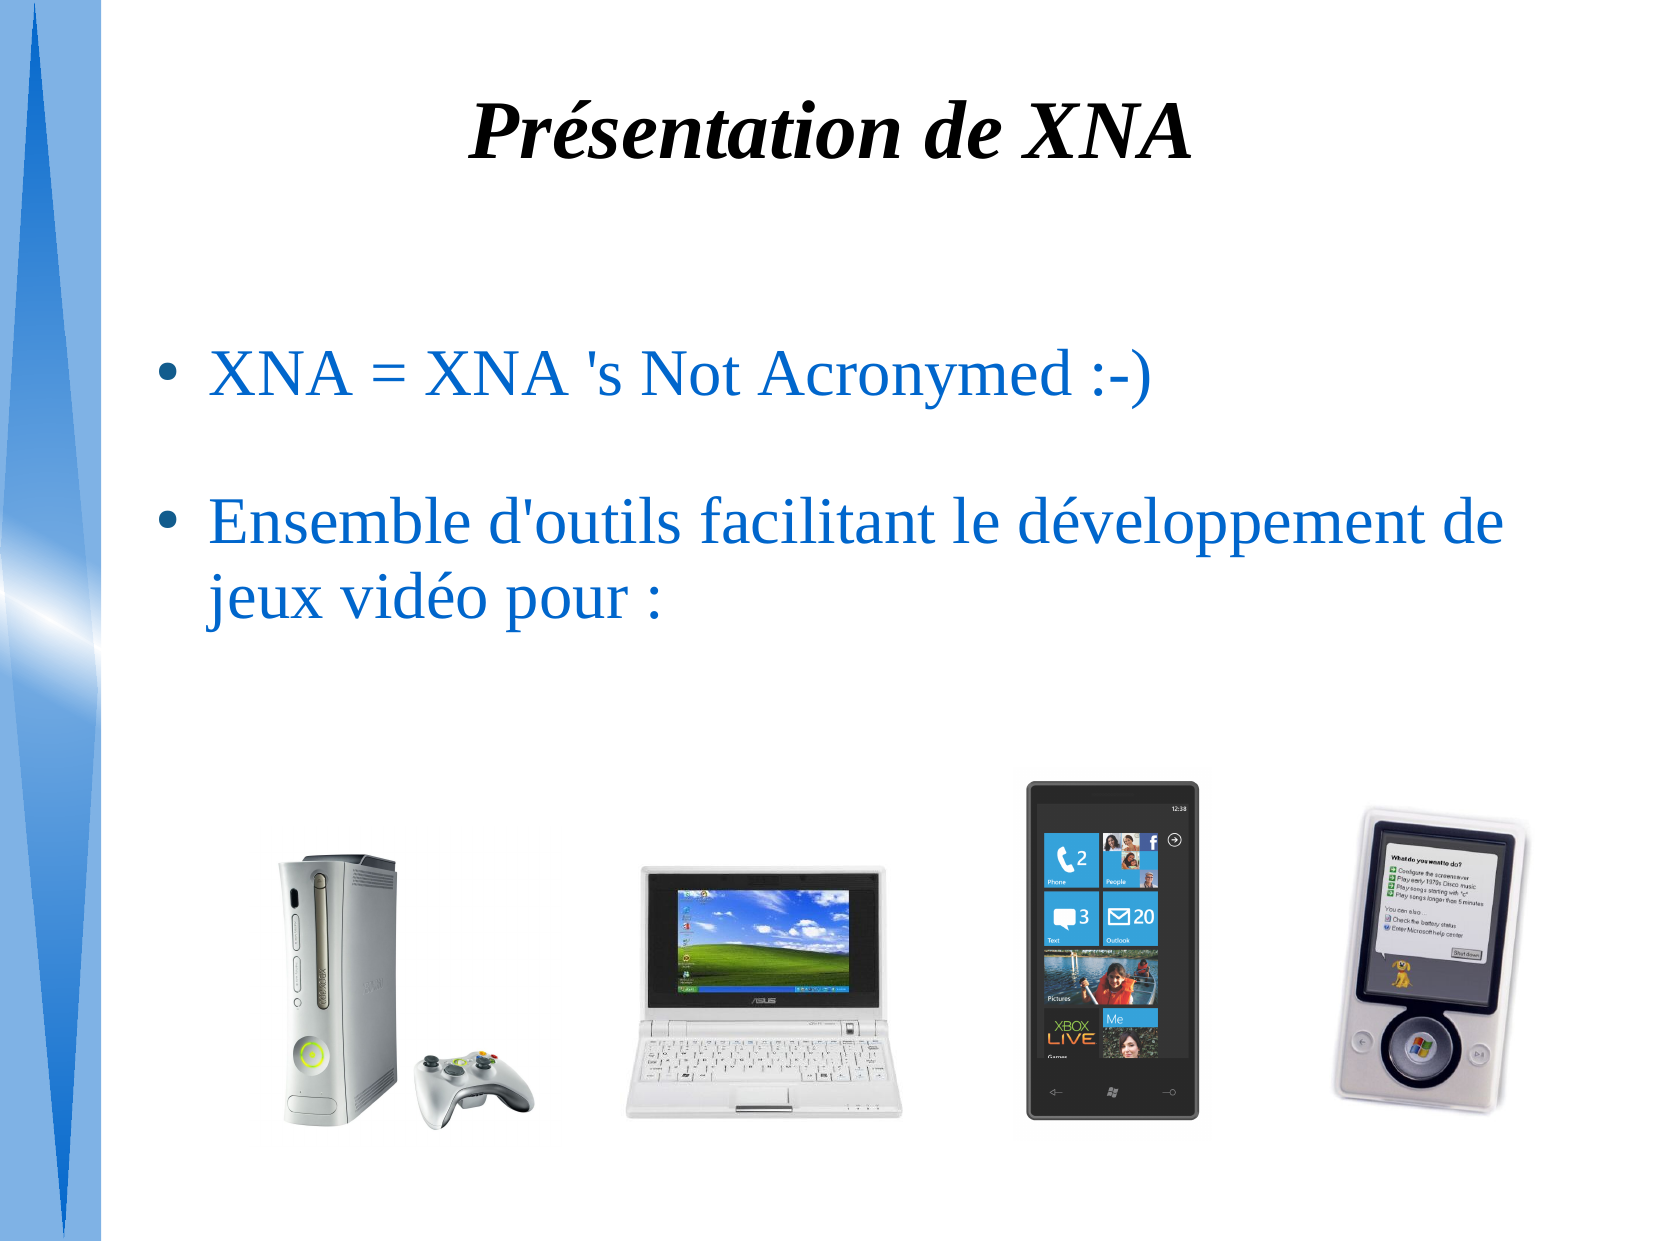

# Présentation de XNA
XNA = XNA 's Not Acronymed :-)
Ensemble d'outils facilitant le développement de jeux vidéo pour :